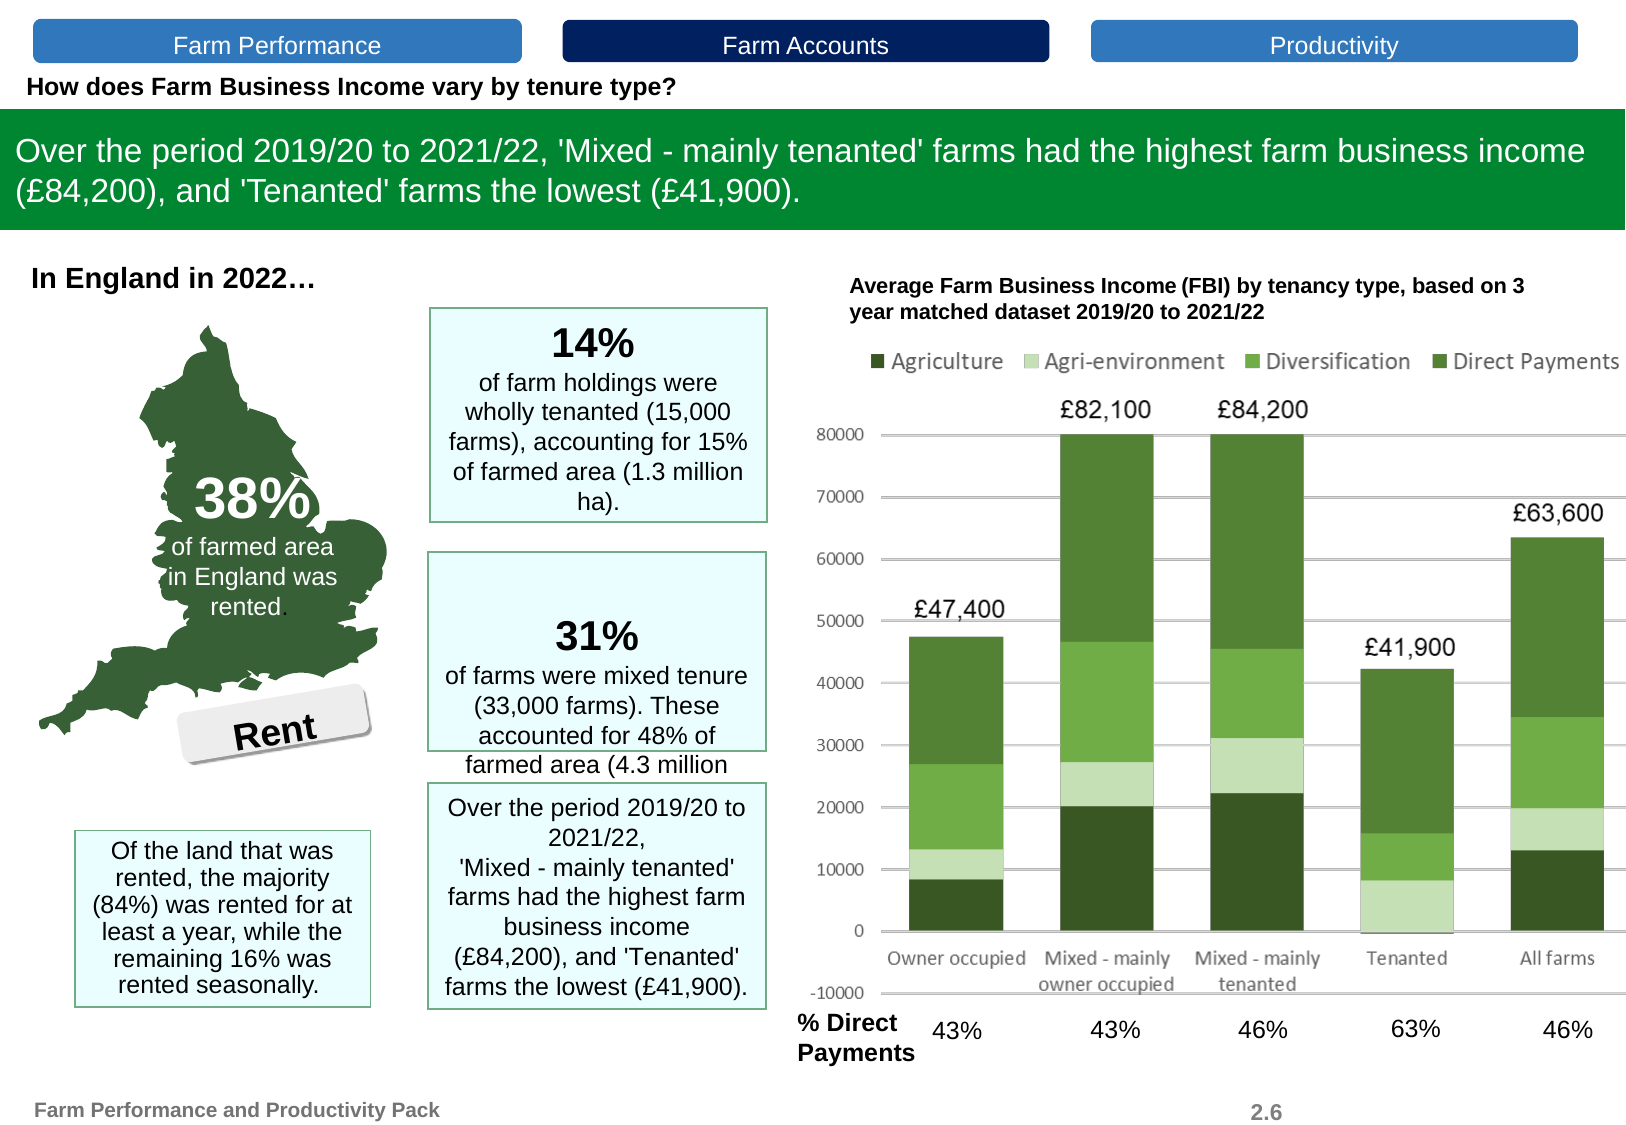

Farm Performance
Farm Accounts
Productivity
How does Farm Business Income vary by tenure type?
# Slide 2.6 – How does Farm Business Income vary by tenure type?
Over the period 2019/20 to 2021/22, 'Mixed - mainly tenanted' farms had the highest farm business income (£84,200), and 'Tenanted' farms the lowest (£41,900).
In England in 2022…
Average Farm Business Income (FBI) by tenancy type, based on 3 year matched dataset 2019/20 to 2021/22
14%
of farm holdings were wholly tenanted (15,000 farms), accounting for 15% of farmed area (1.3 million ha).
38%
of farmed area in England was rented.
31%
of farms were mixed tenure (33,000 farms). These accounted for 48% of farmed area (4.3 million ha).
Rent
Over the period 2019/20 to 2021/22, 'Mixed - mainly tenanted' farms had the highest farm business income (£84,200), and 'Tenanted' farms the lowest (£41,900).
Of the land that was rented, the majority (84%) was rented for at least a year, while the remaining 16% was rented seasonally.
63%
46%
% Direct Payments
43%
46%
43%
2.6
Farm Performance and Productivity Pack